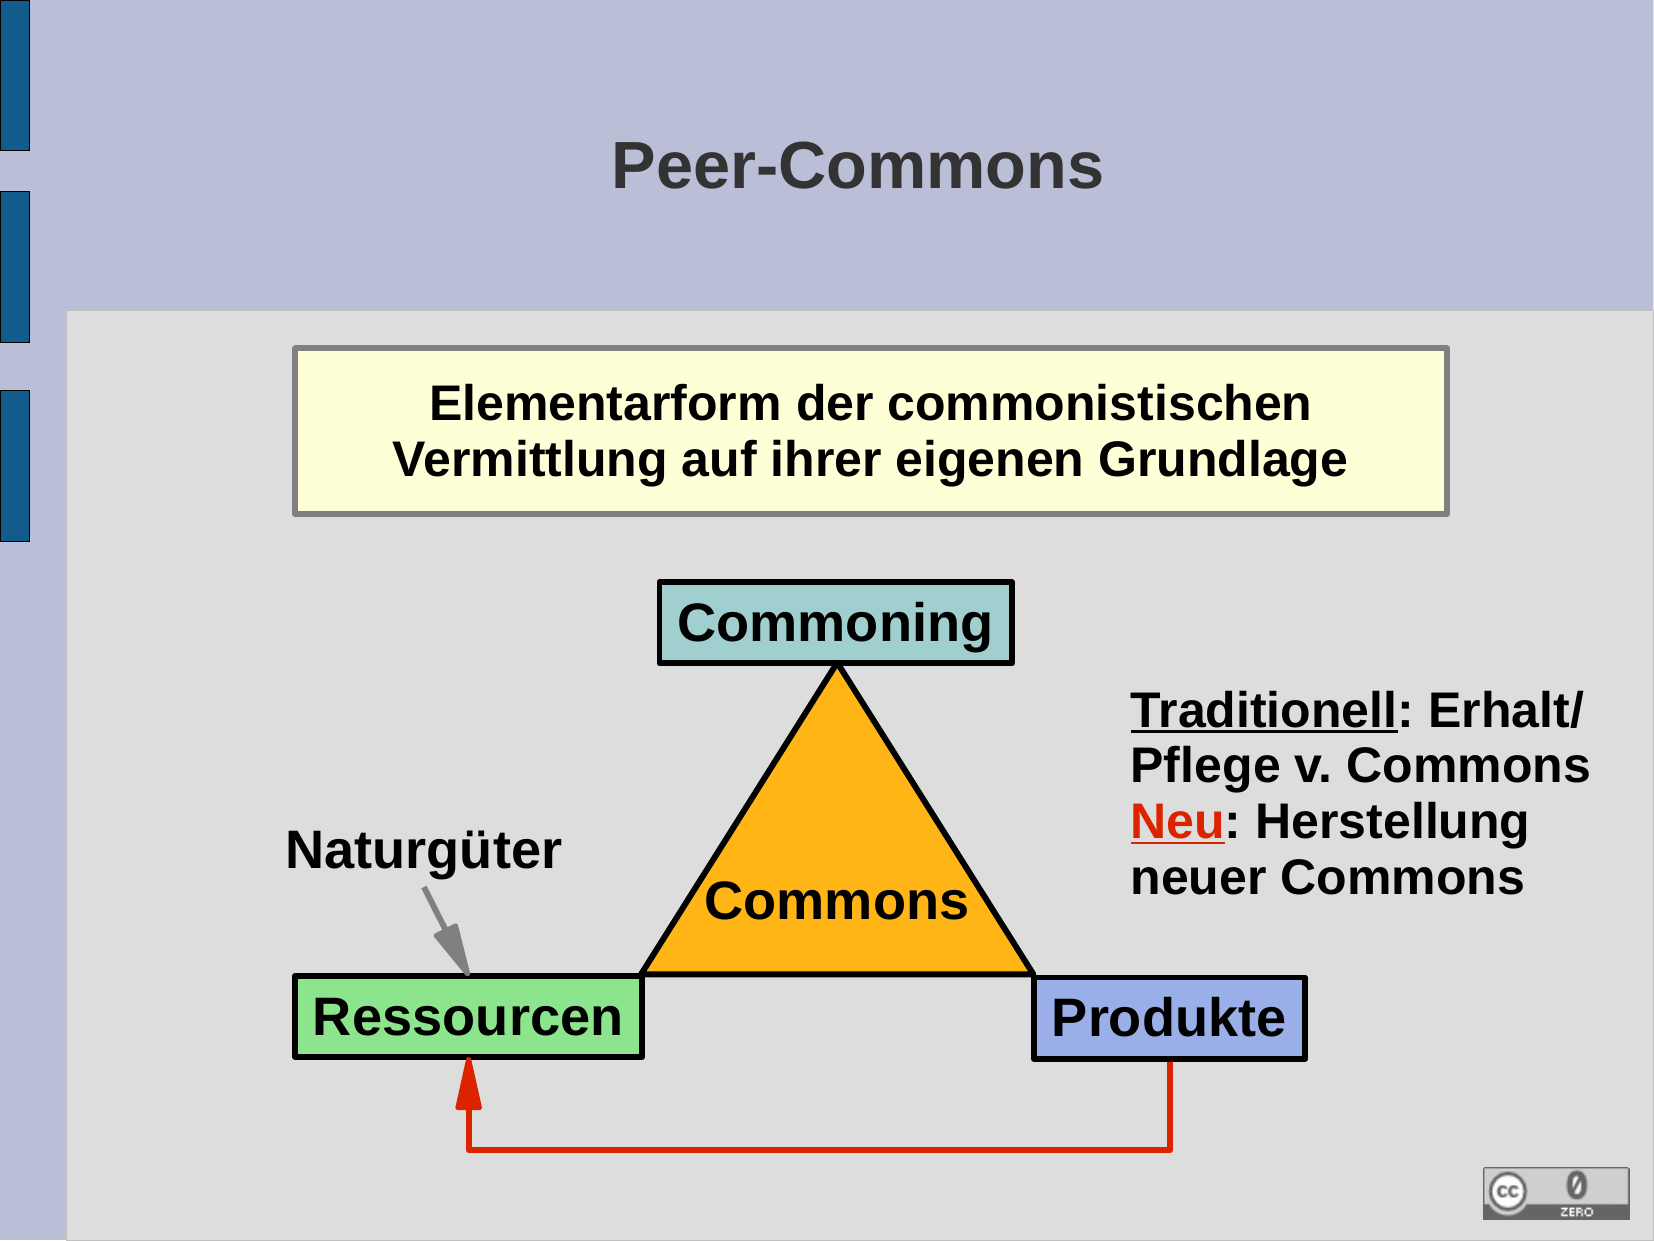

# Peer-Commons
Elementarform der commonistischen
Vermittlung auf ihrer eigenen Grundlage
Commoning
Commons
Traditionell: Erhalt/
Pflege v. Commons
Neu: Herstellung
neuer Commons
Naturgüter
Ressourcen
Produkte